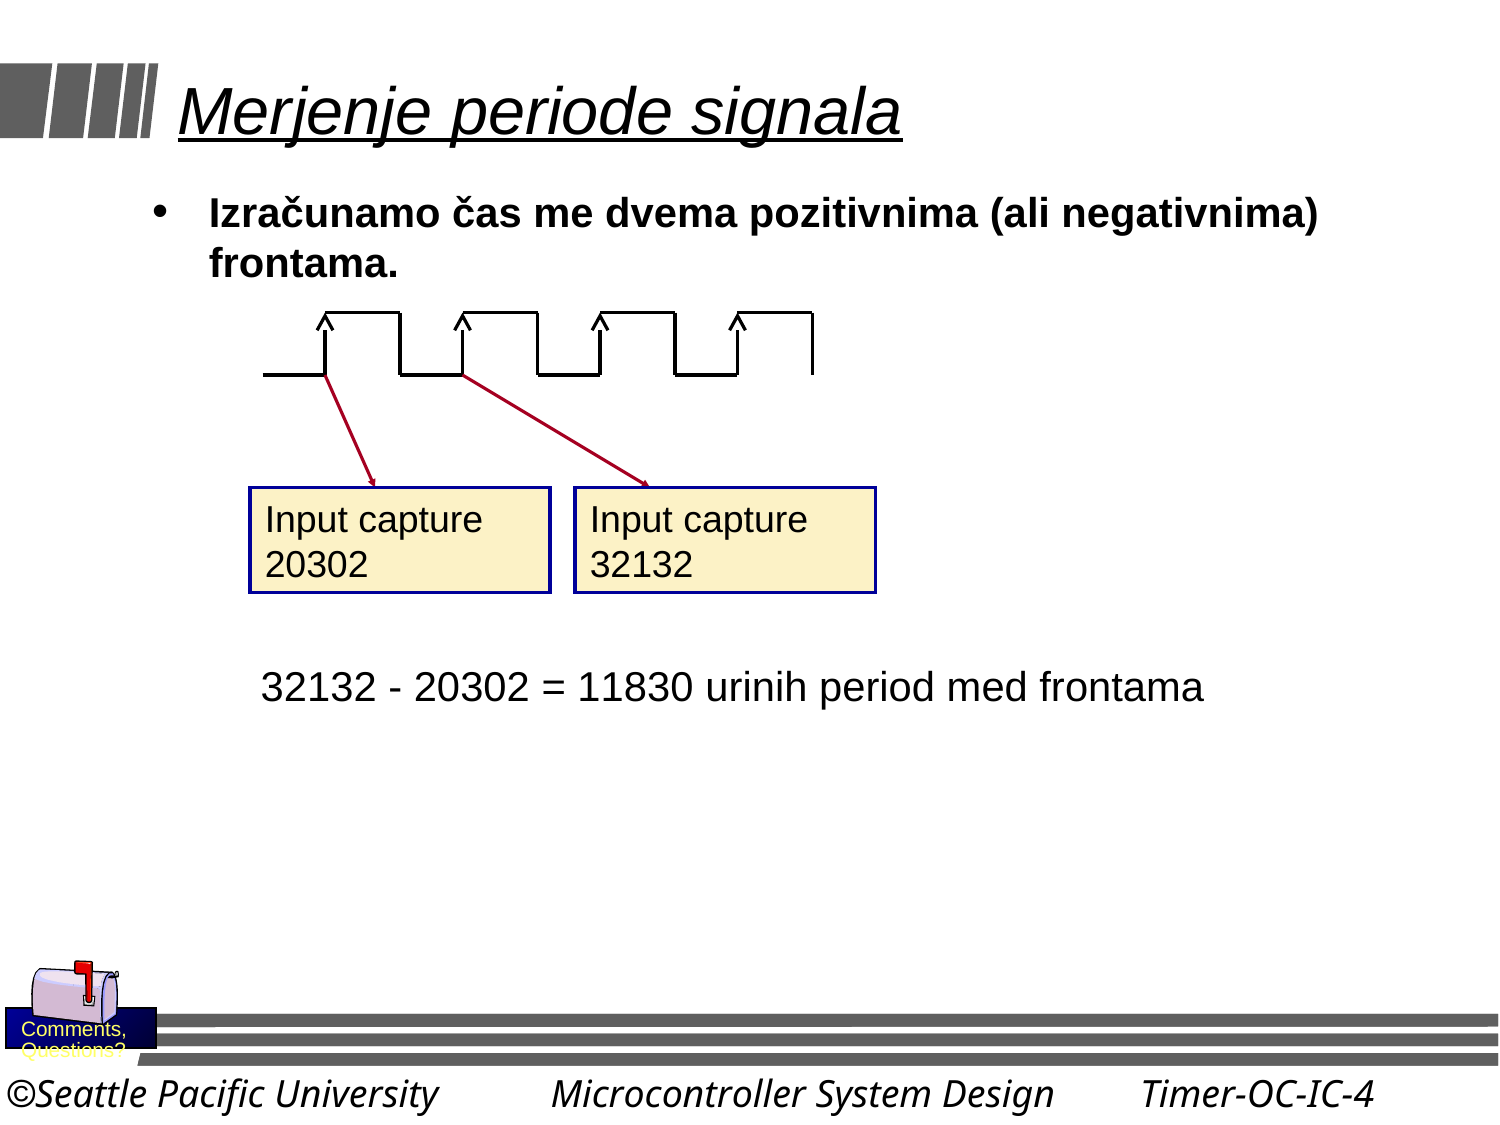

# Merjenje periode signala
Izračunamo čas me dvema pozitivnima (ali negativnima) frontama.
Input capture 20302
Input capture 32132
32132 - 20302 = 11830 urinih period med frontama